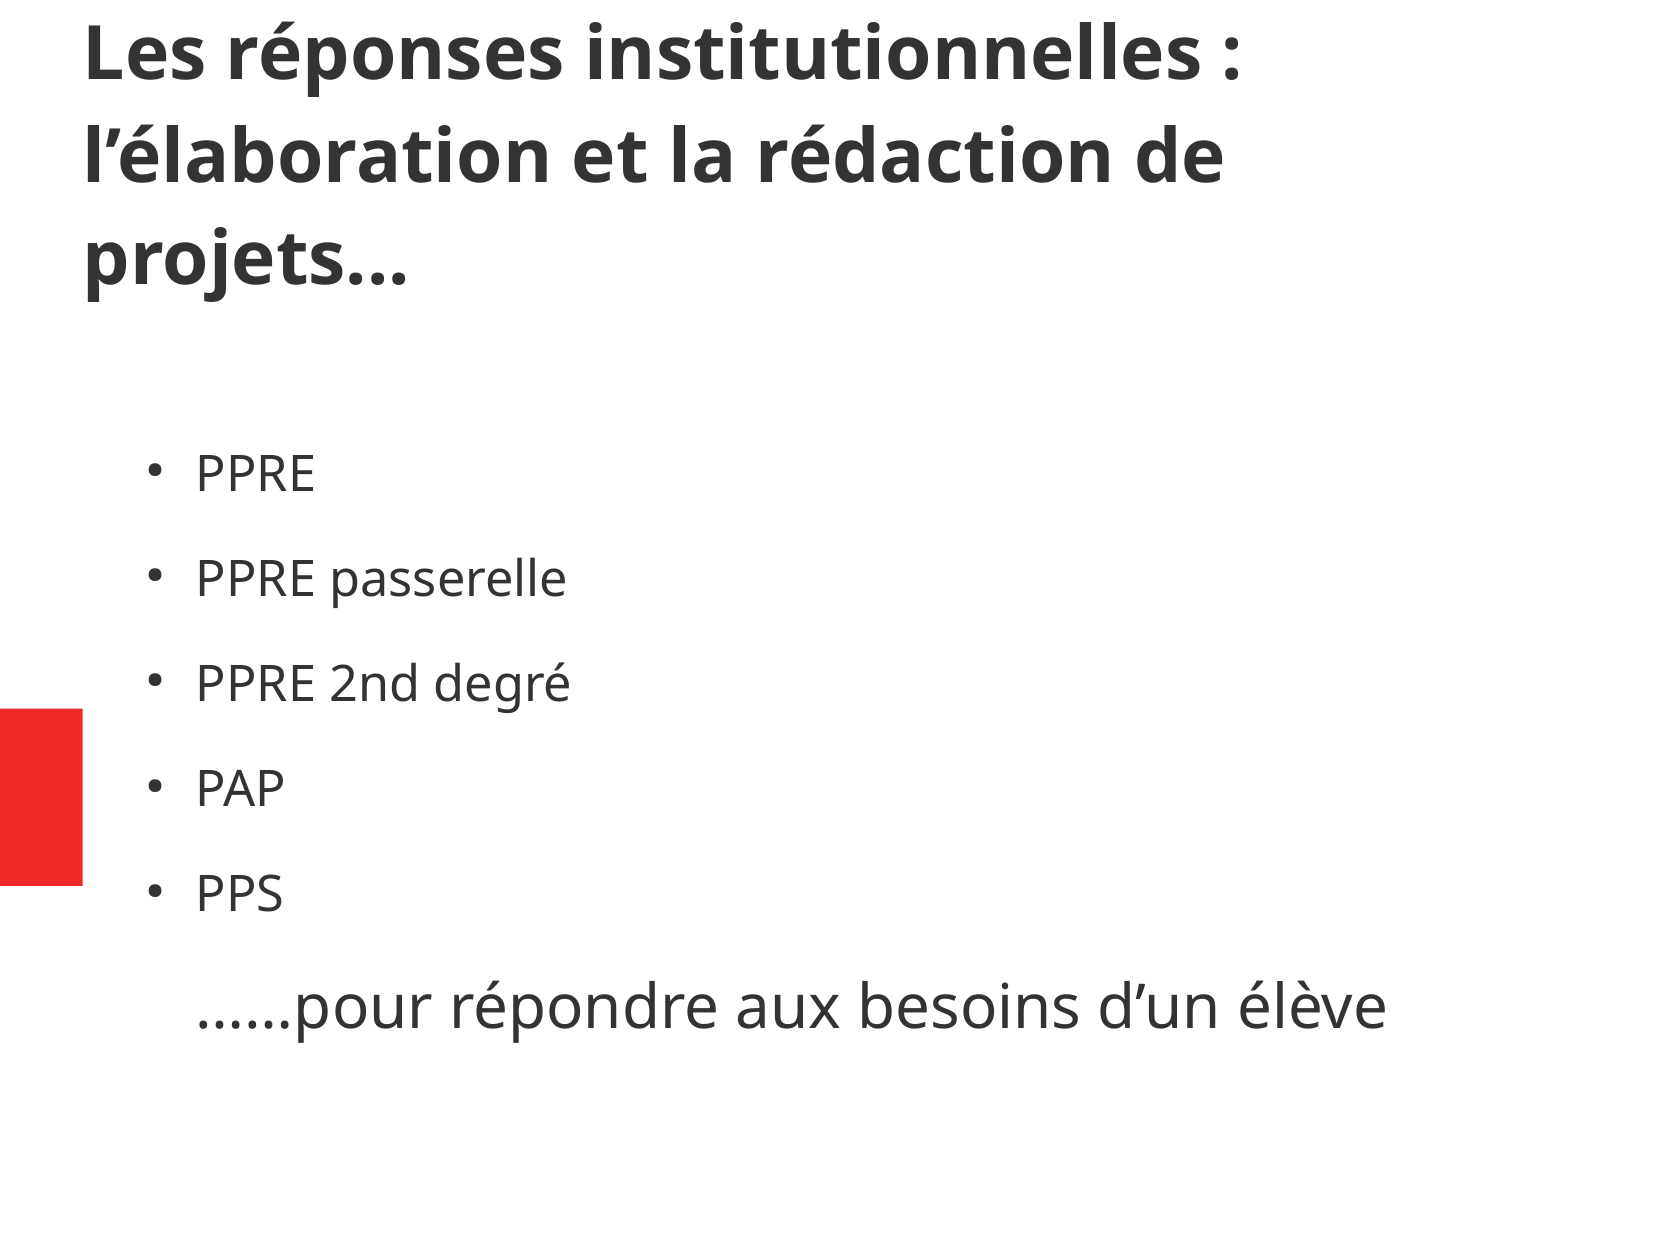

# Les réponses institutionnelles : l’élaboration et la rédaction de projets...
PPRE
PPRE passerelle
PPRE 2nd degré
PAP
PPS
……pour répondre aux besoins d’un élève